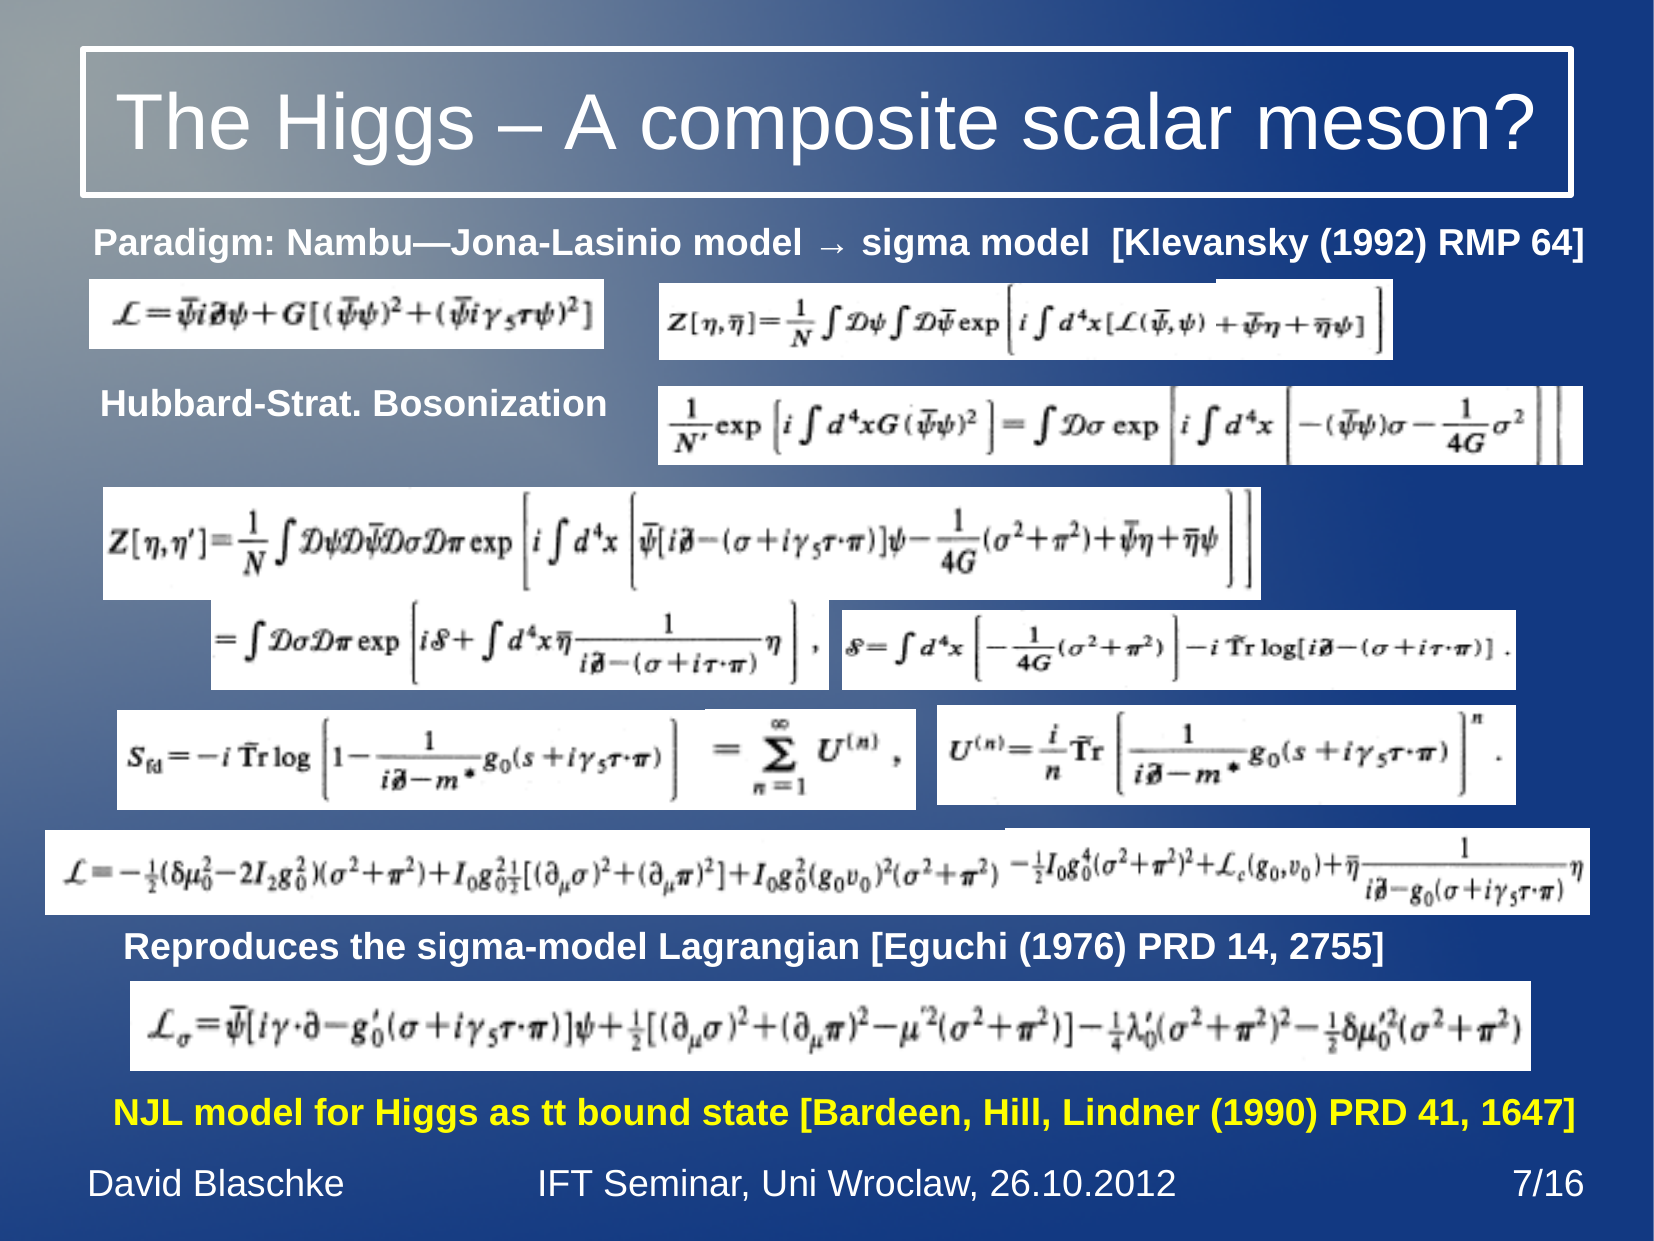

# The Higgs – A composite scalar meson?
Paradigm: Nambu—Jona-Lasinio model → sigma model [Klevansky (1992) RMP 64]
Hubbard-Strat. Bosonization
Reproduces the sigma-model Lagrangian [Eguchi (1976) PRD 14, 2755]
NJL model for Higgs as tt bound state [Bardeen, Hill, Lindner (1990) PRD 41, 1647]
David Blaschke			IFT Seminar, Uni Wroclaw, 26.10.2012					7/16